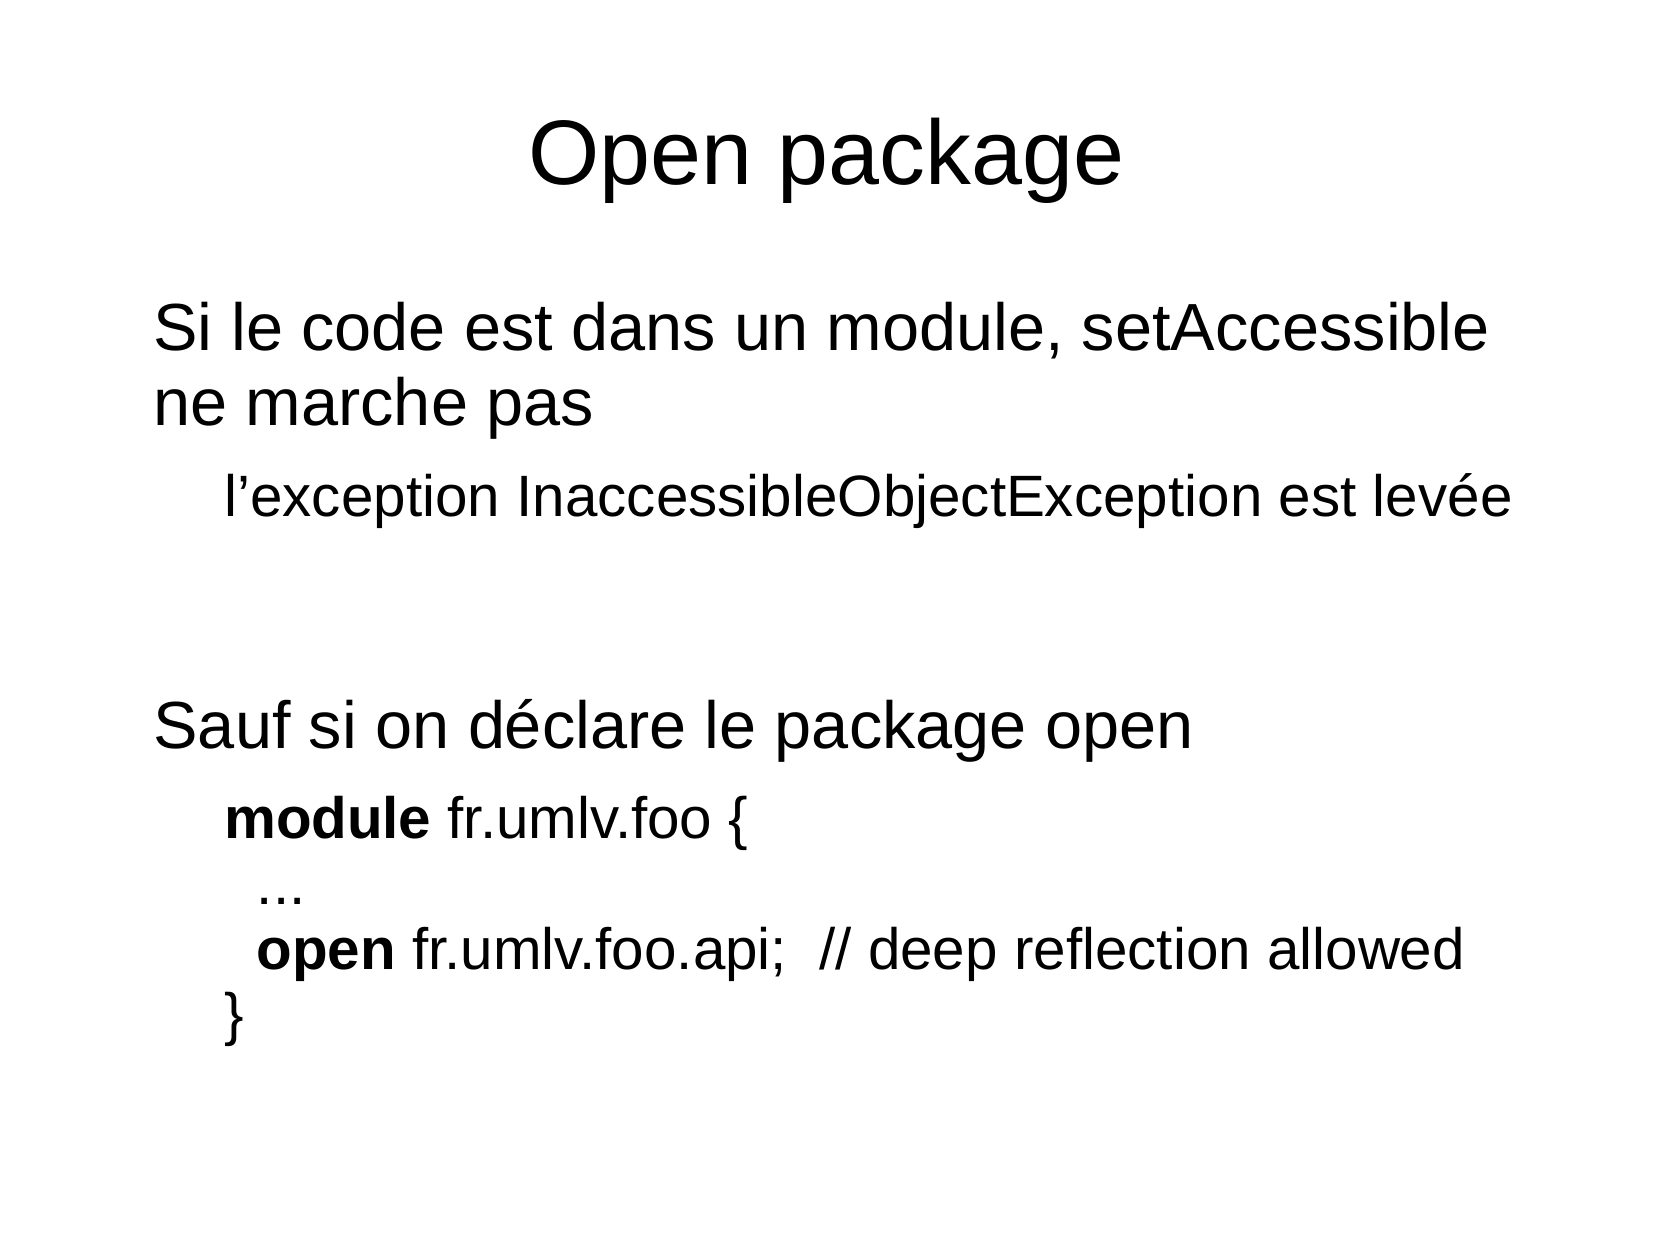

# Open package
Si le code est dans un module, setAccessible ne marche pas
l’exception InaccessibleObjectException est levée
Sauf si on déclare le package open
module fr.umlv.foo {
 ...
 open fr.umlv.foo.api; // deep reflection allowed
}